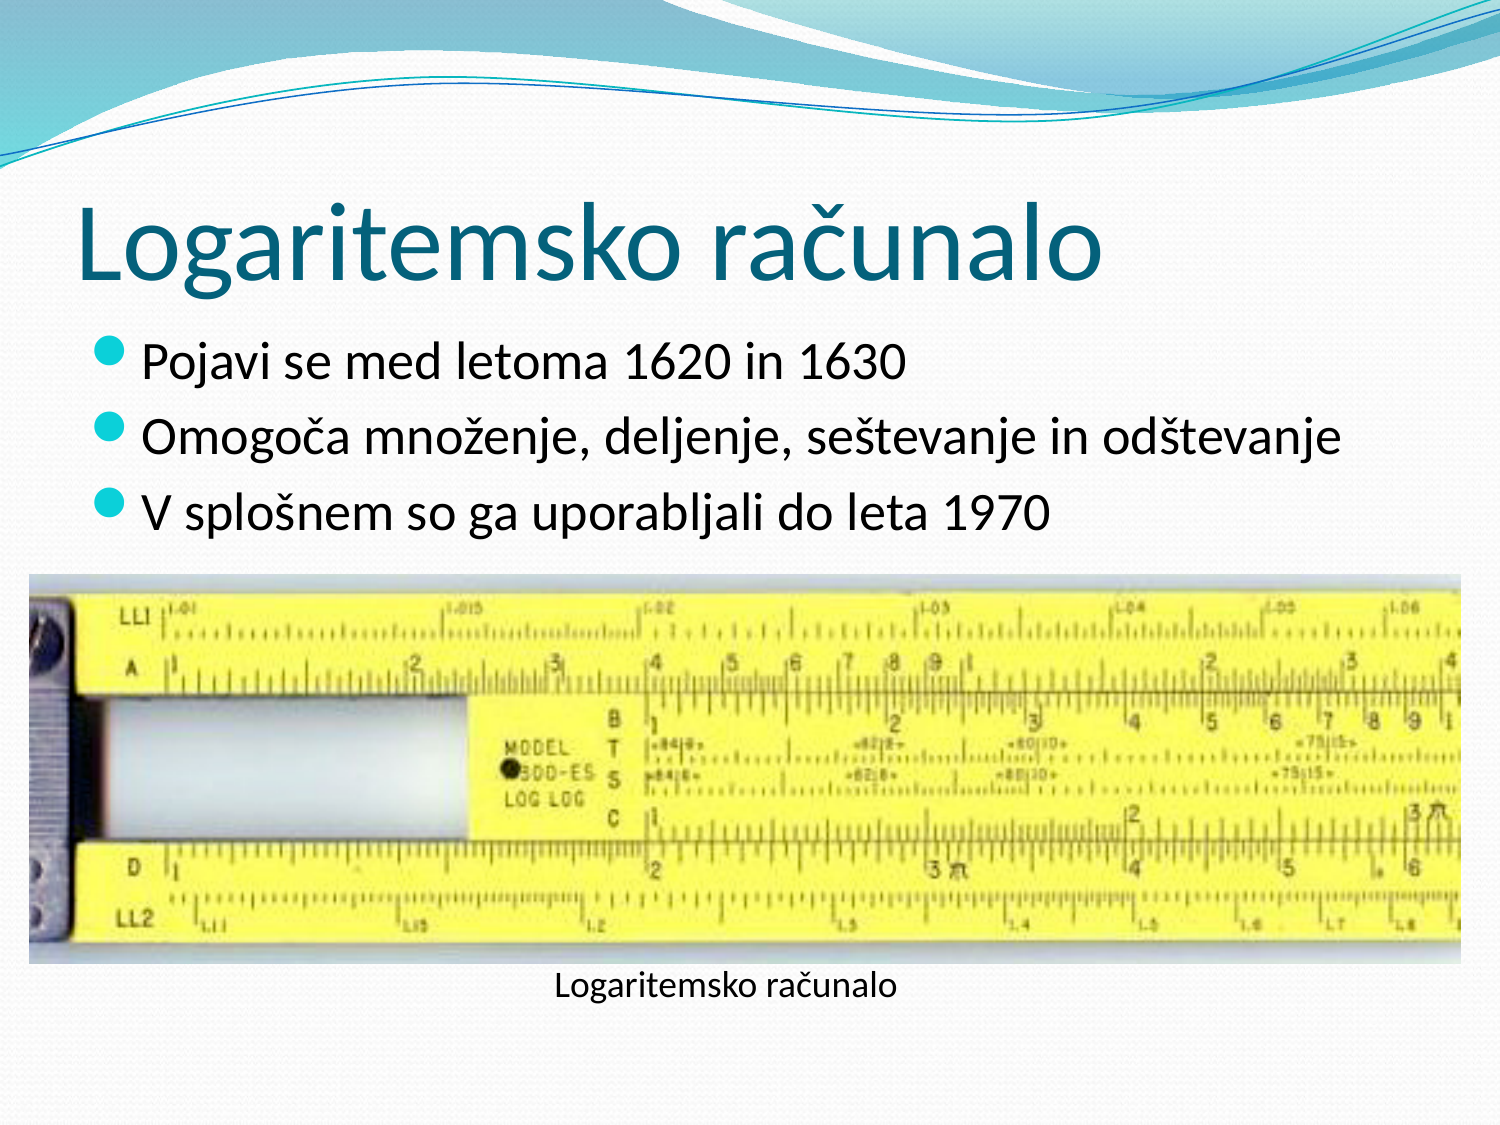

# Logaritemsko računalo
Pojavi se med letoma 1620 in 1630
Omogoča množenje, deljenje, seštevanje in odštevanje
V splošnem so ga uporabljali do leta 1970
Logaritemsko računalo